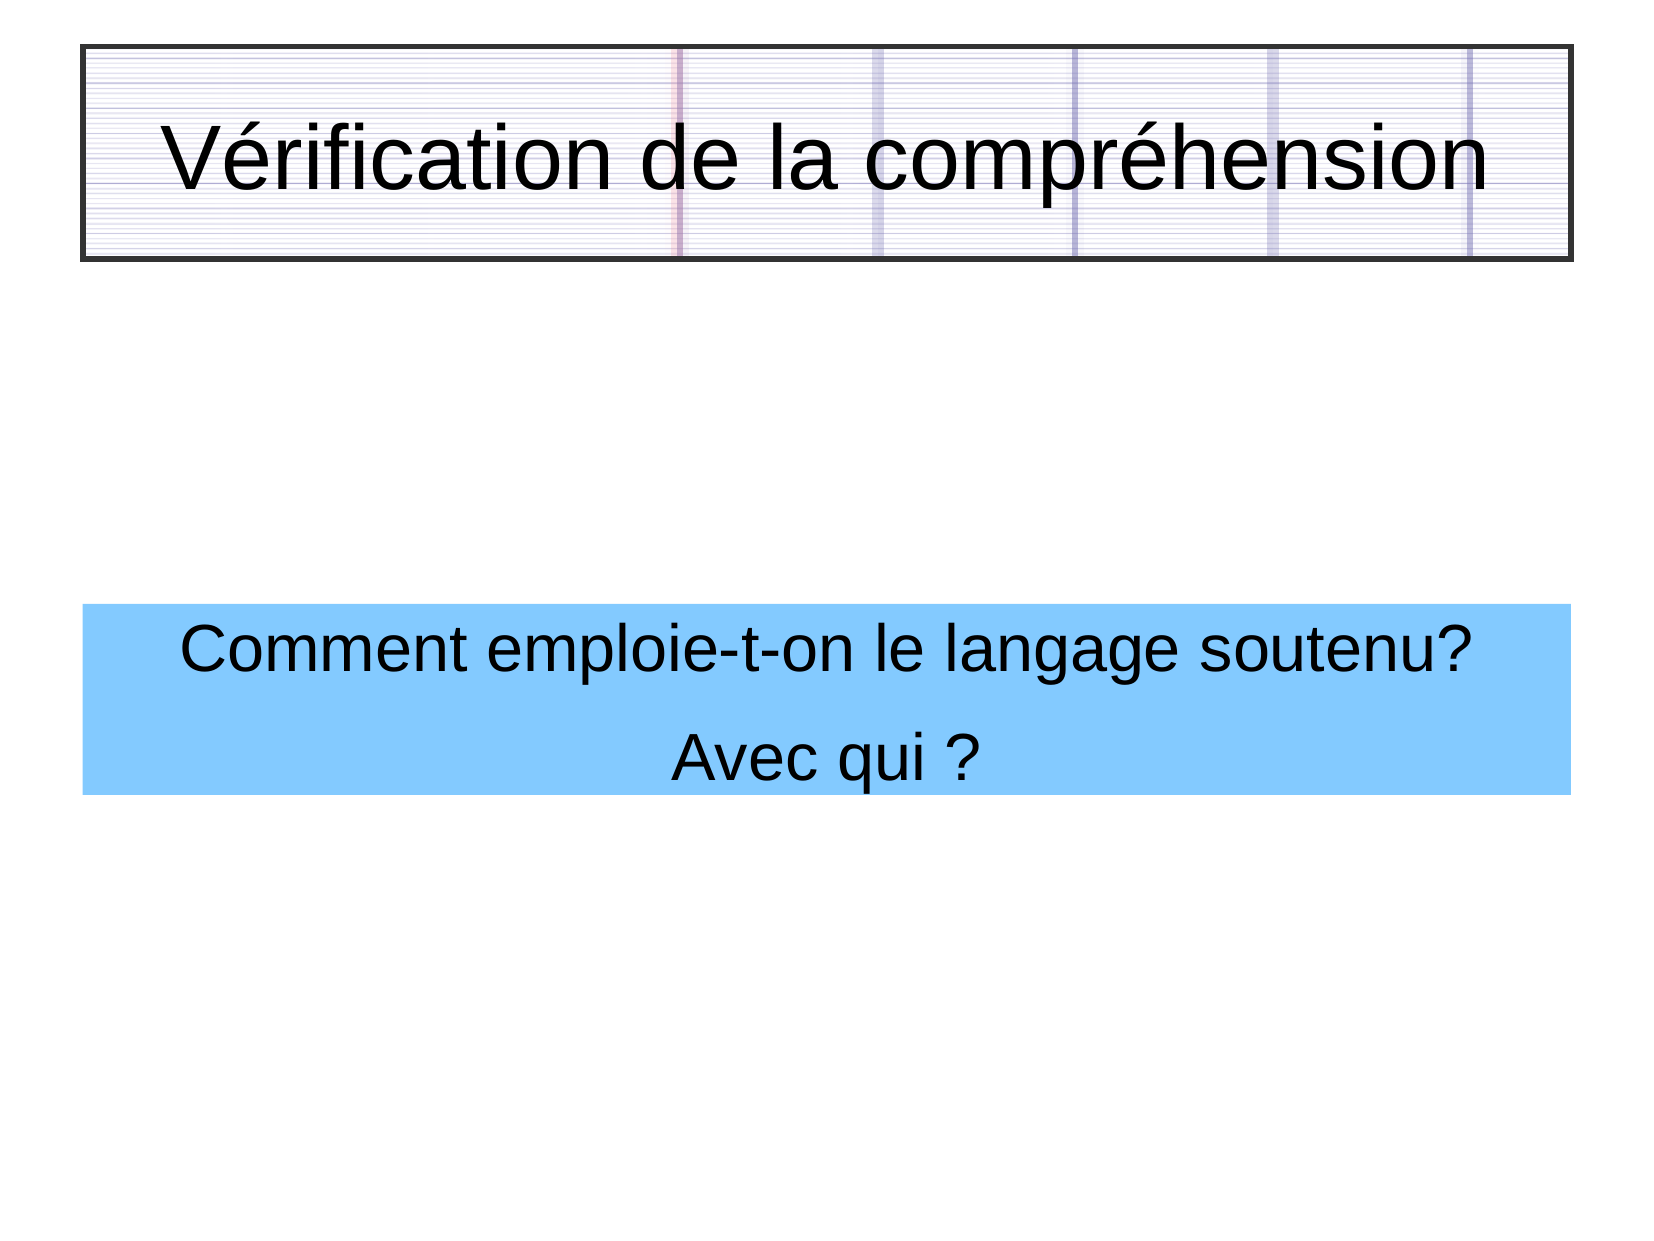

# Vérification de la compréhension
Comment emploie-t-on le langage soutenu?
Avec qui ?